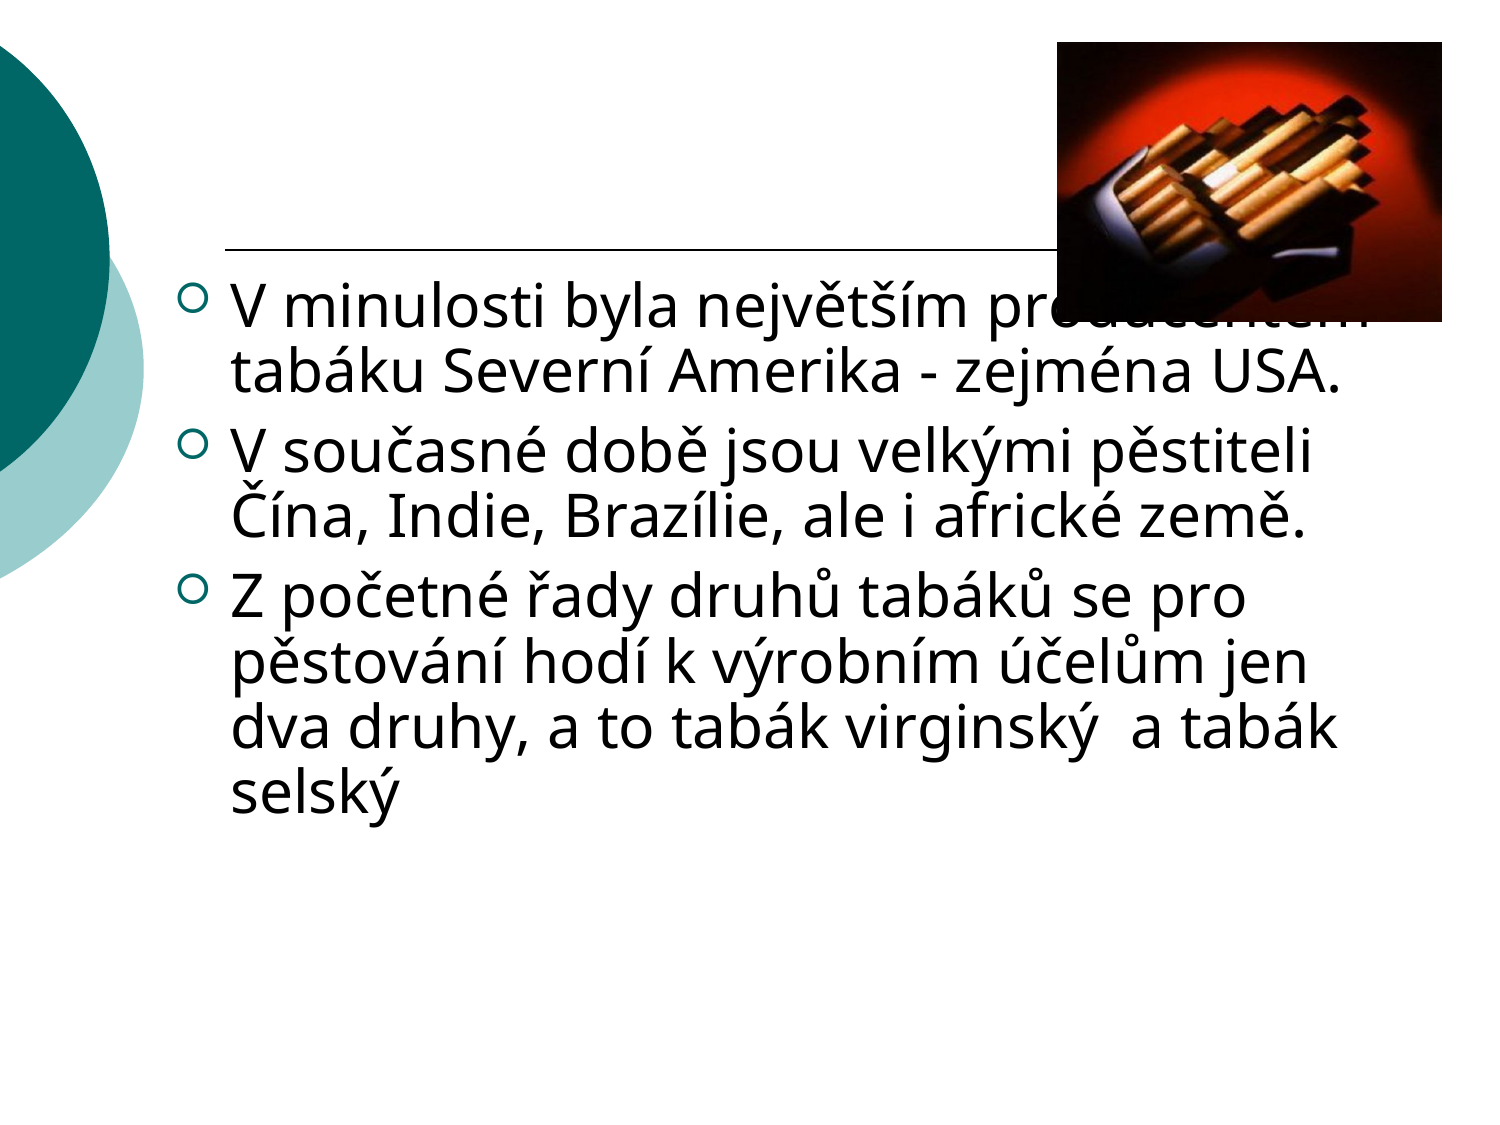

#
V minulosti byla největším producentem tabáku Severní Amerika - zejména USA.
V současné době jsou velkými pěstiteli Čína, Indie, Brazílie, ale i africké země.
Z početné řady druhů tabáků se pro pěstování hodí k výrobním účelům jen dva druhy, a to tabák virginský a tabák selský